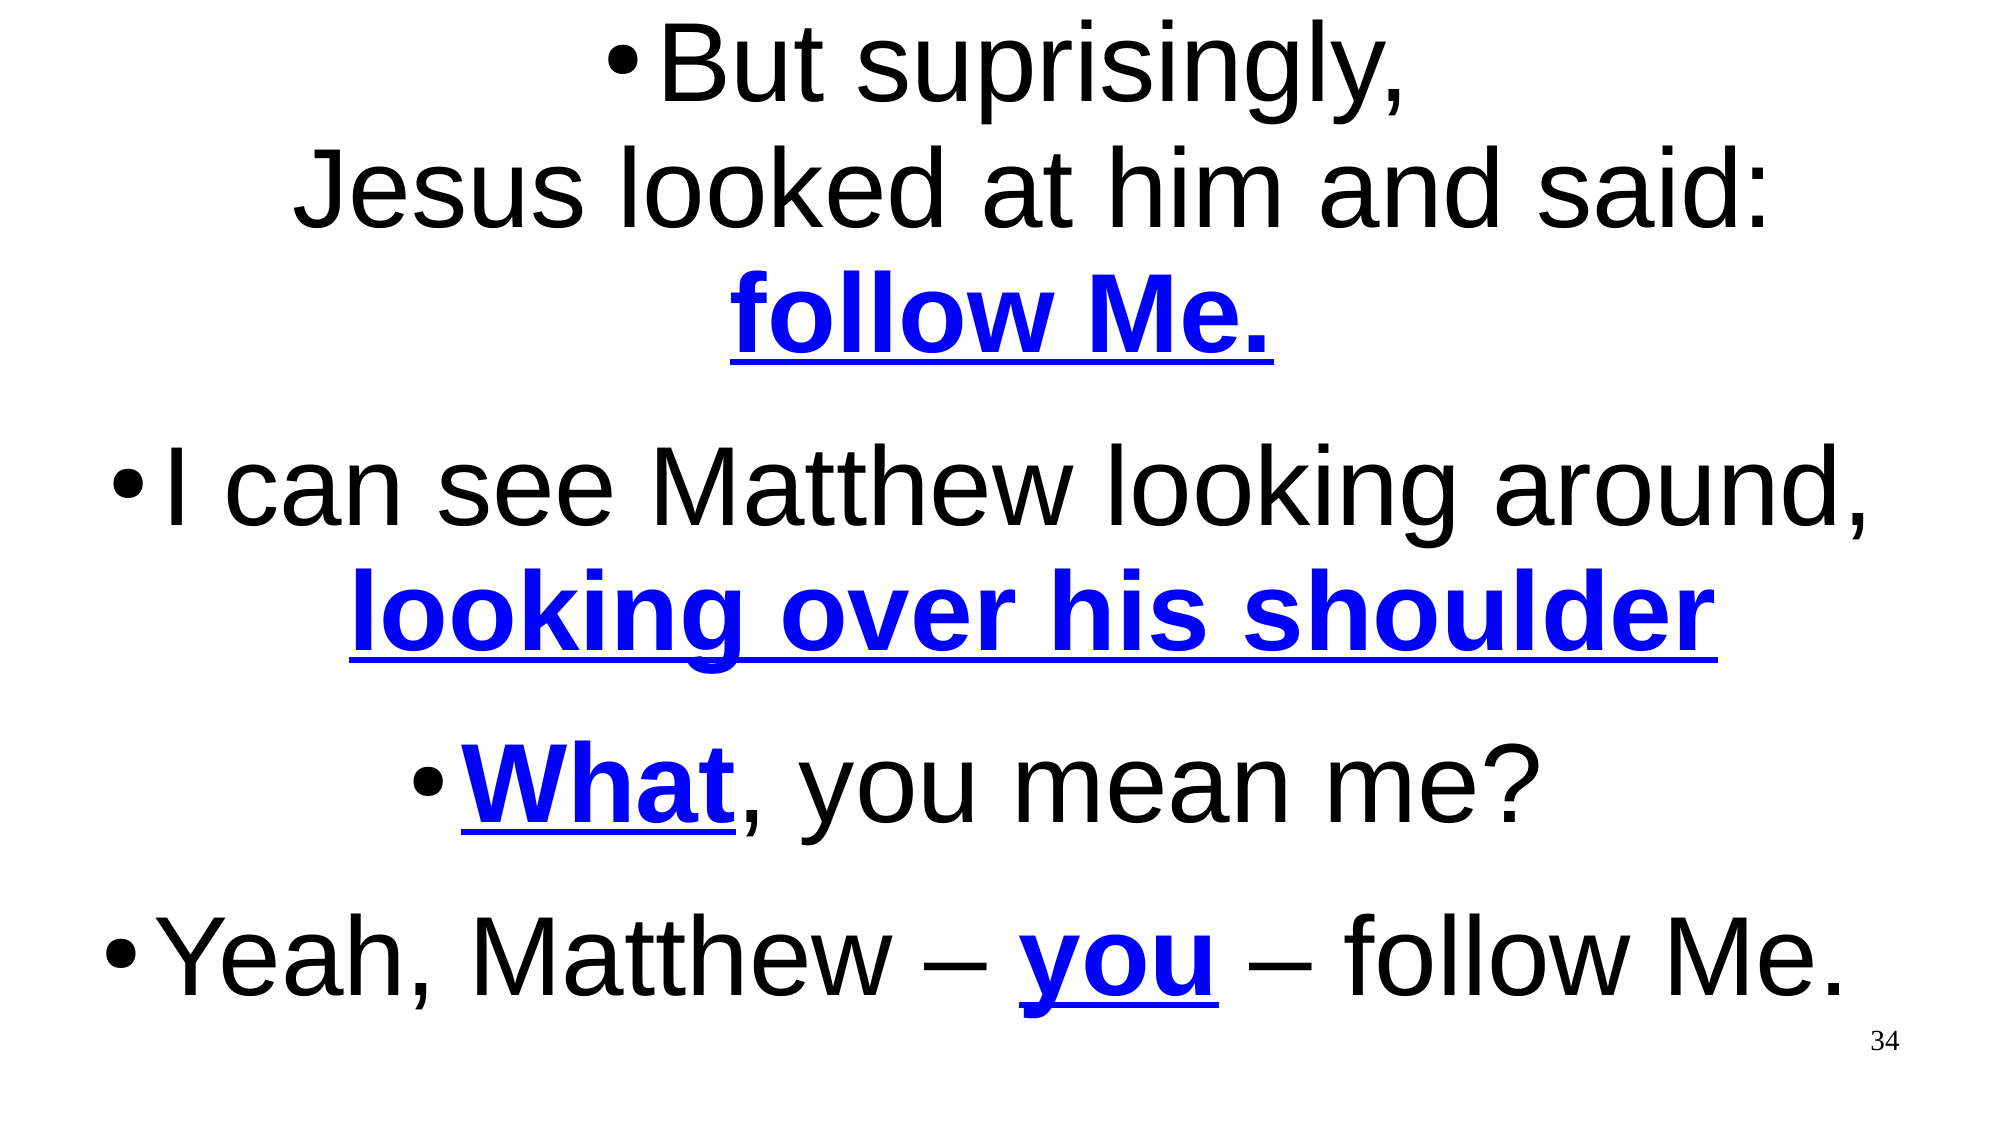

# But suprisingly, Jesus looked at him and said: follow Me.
I can see Matthew looking around,
looking over his shoulder
What, you mean me?
Yeah, Matthew – you – follow Me.
34